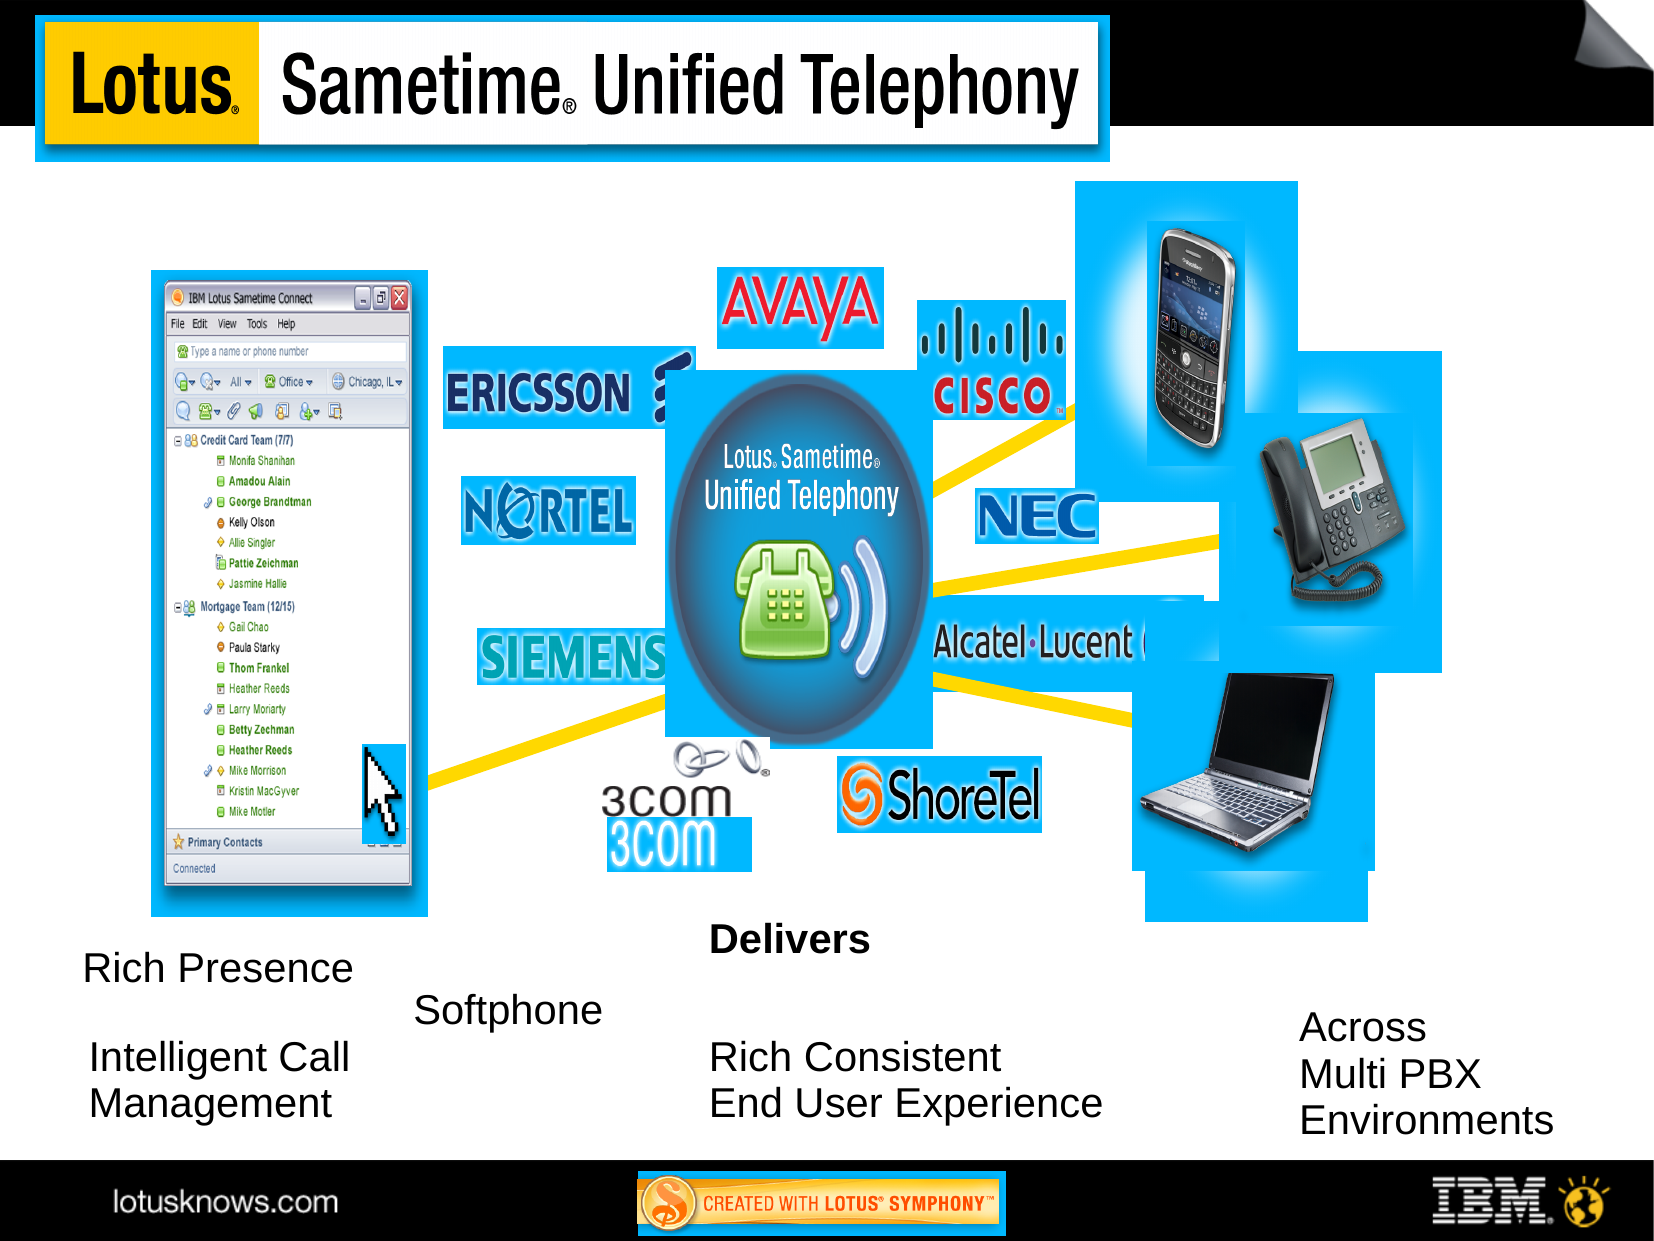

Delivers
Rich Presence
Softphone
Across
Multi PBX
Environments
Intelligent Call Management
Rich Consistent
End User Experience